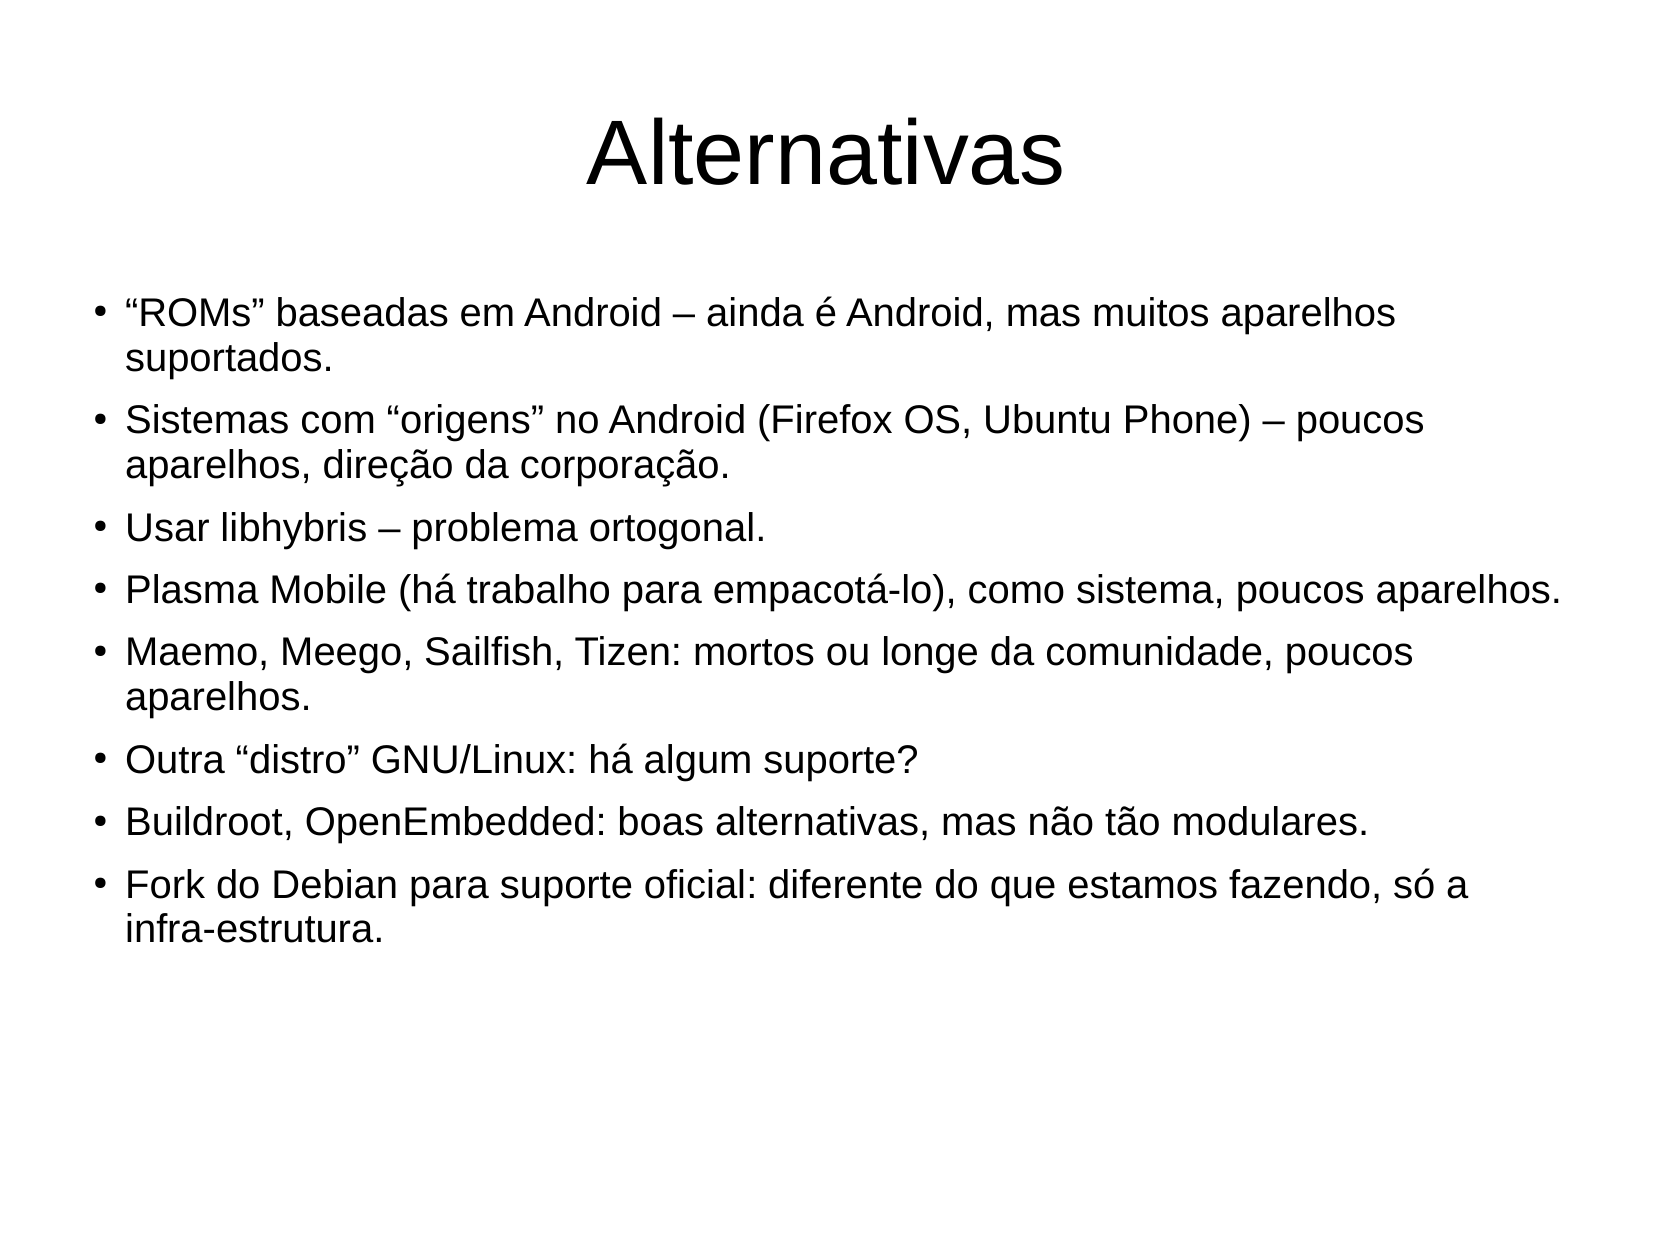

# Alternativas
“ROMs” baseadas em Android – ainda é Android, mas muitos aparelhos suportados.
Sistemas com “origens” no Android (Firefox OS, Ubuntu Phone) – poucos aparelhos, direção da corporação.
Usar libhybris – problema ortogonal.
Plasma Mobile (há trabalho para empacotá-lo), como sistema, poucos aparelhos.
Maemo, Meego, Sailfish, Tizen: mortos ou longe da comunidade, poucos aparelhos.
Outra “distro” GNU/Linux: há algum suporte?
Buildroot, OpenEmbedded: boas alternativas, mas não tão modulares.
Fork do Debian para suporte oficial: diferente do que estamos fazendo, só a infra-estrutura.